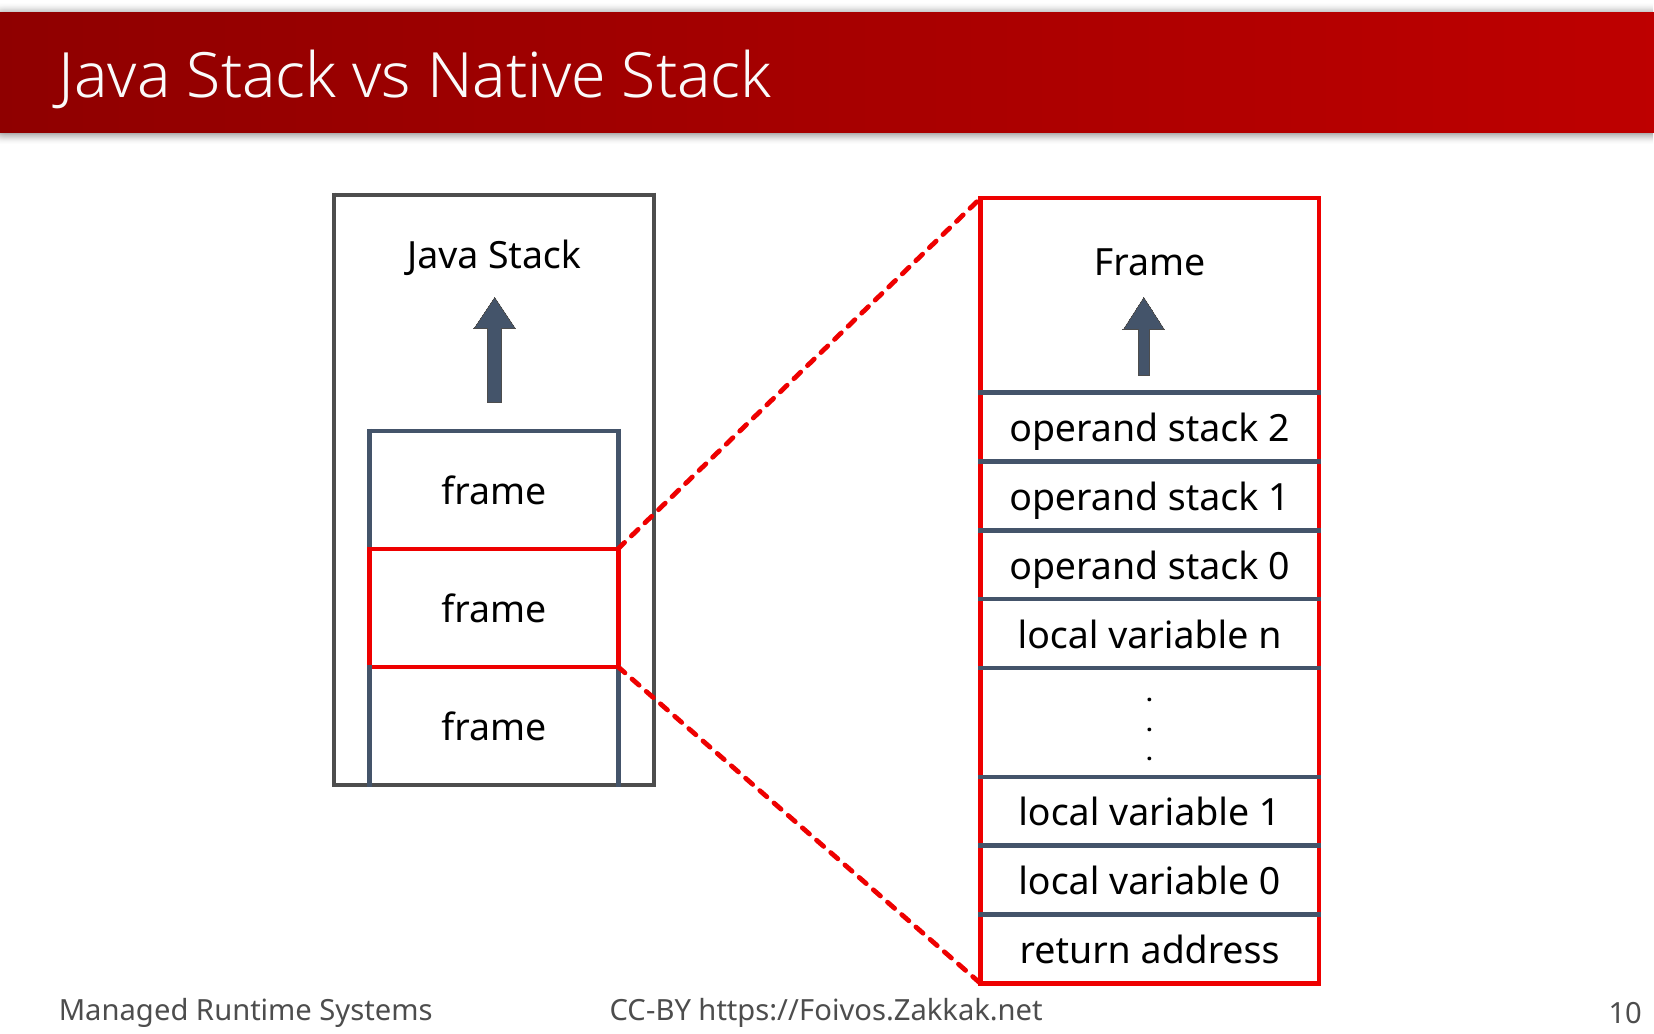

# Java Stack vs Native Stack
| | Java Stack | |
| --- | --- | --- |
| | | |
| | frame | |
| | frame | |
| | frame | |
| Frame |
| --- |
| |
| operand stack 2 |
| operand stack 1 |
| operand stack 0 |
| local variable n |
| . . . |
| local variable 1 |
| local variable 0 |
| return address |
Managed Runtime Systems
CC-BY https://Foivos.Zakkak.net
10